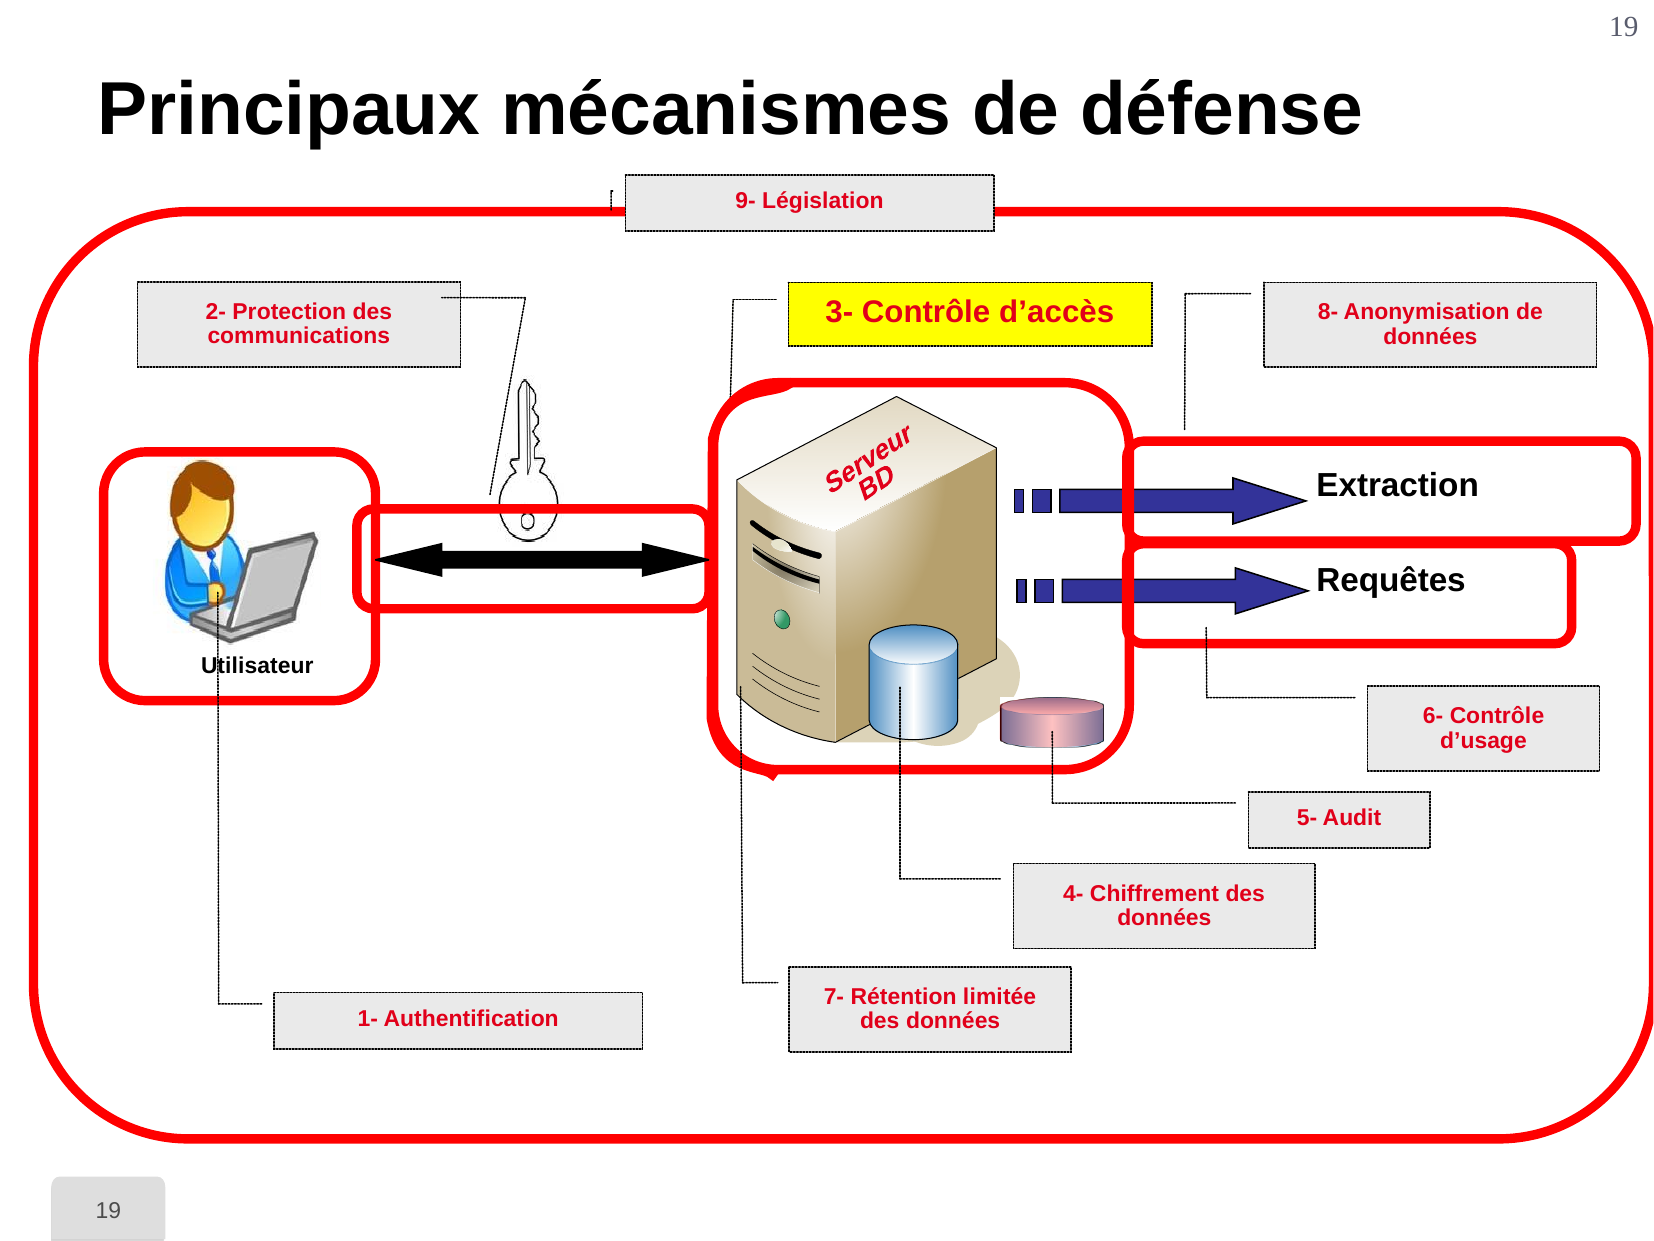

# Principaux mécanismes de défense
9- Législation
2- Protection des communications
8- Anonymisation de données
3- Contrôle d’accès
Serveur
BD
Extraction
Requêtes
Utilisateur
6- Contrôle d’usage
5- Audit
4- Chiffrement des données
7- Rétention limitée des données
1- Authentification